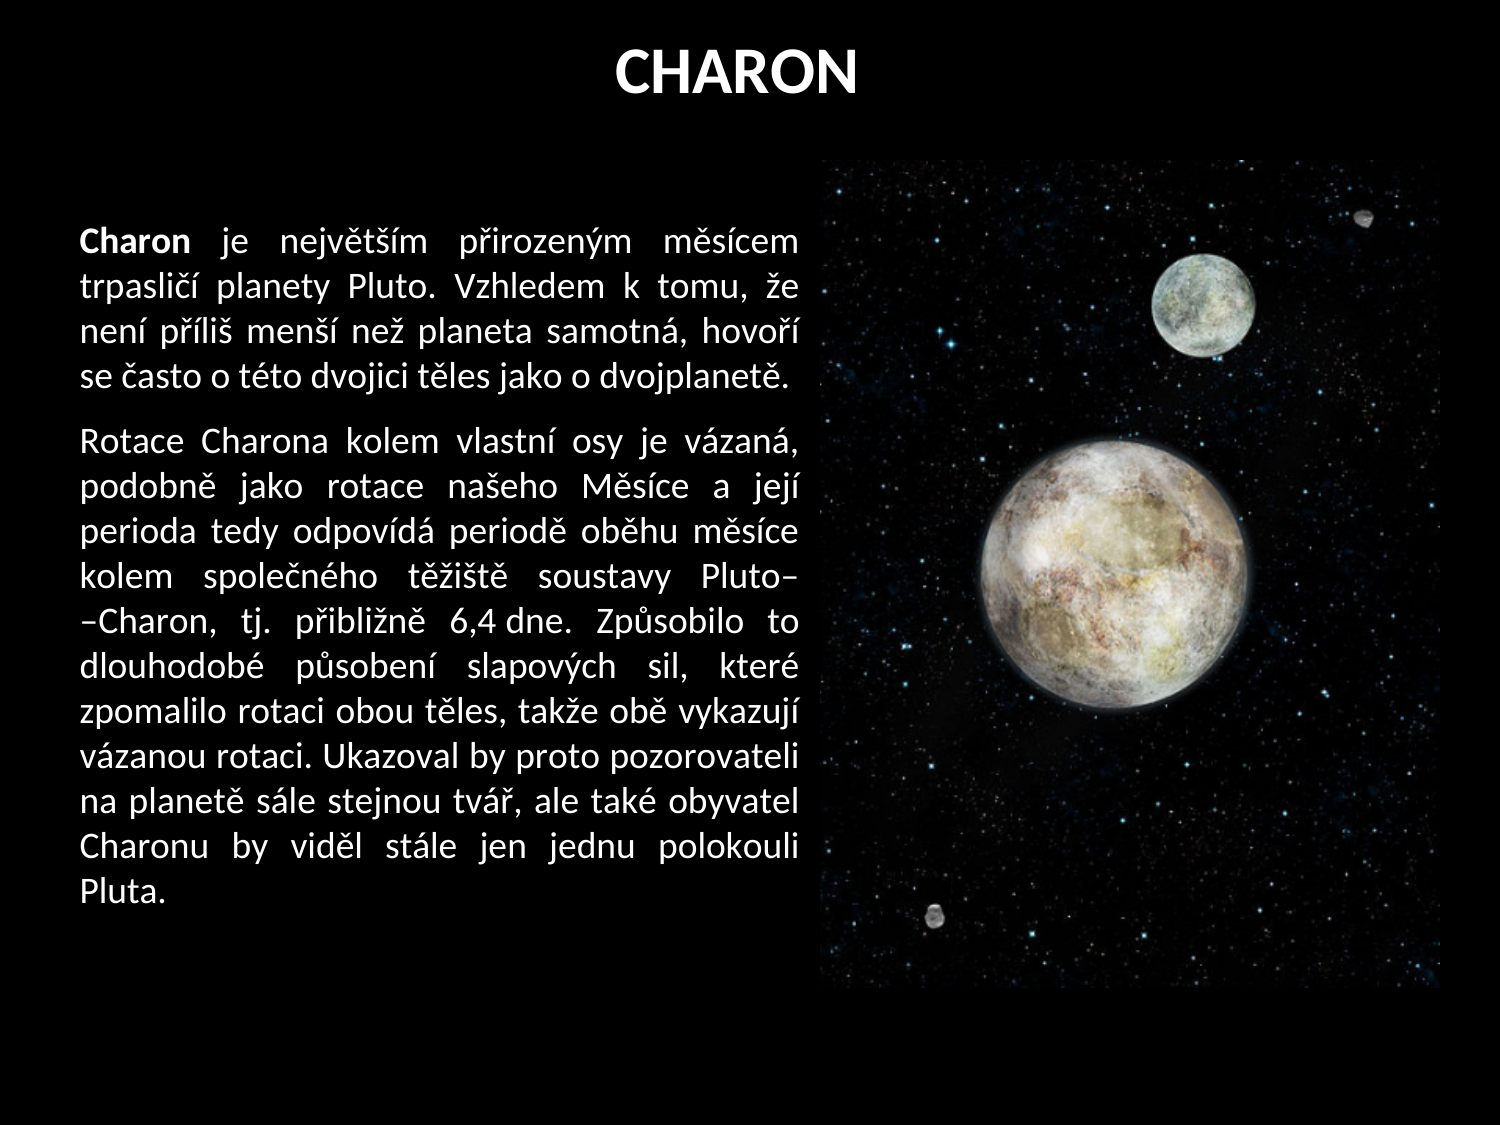

CHARON
Charon je největším přirozeným měsícem trpasličí planety Pluto. Vzhledem k tomu, že není příliš menší než planeta samotná, hovoří se často o této dvojici těles jako o dvojplanetě.
Rotace Charona kolem vlastní osy je vázaná, podobně jako rotace našeho Měsíce a její perioda tedy odpovídá periodě oběhu měsíce kolem společného těžiště soustavy Pluto–
–Charon, tj. přibližně 6,4 dne. Způsobilo to dlouhodobé působení slapových sil, které zpomalilo rotaci obou těles, takže obě vykazují vázanou rotaci. Ukazoval by proto pozorovateli na planetě sále stejnou tvář, ale také obyvatel Charonu by viděl stále jen jednu polokouli Pluta.